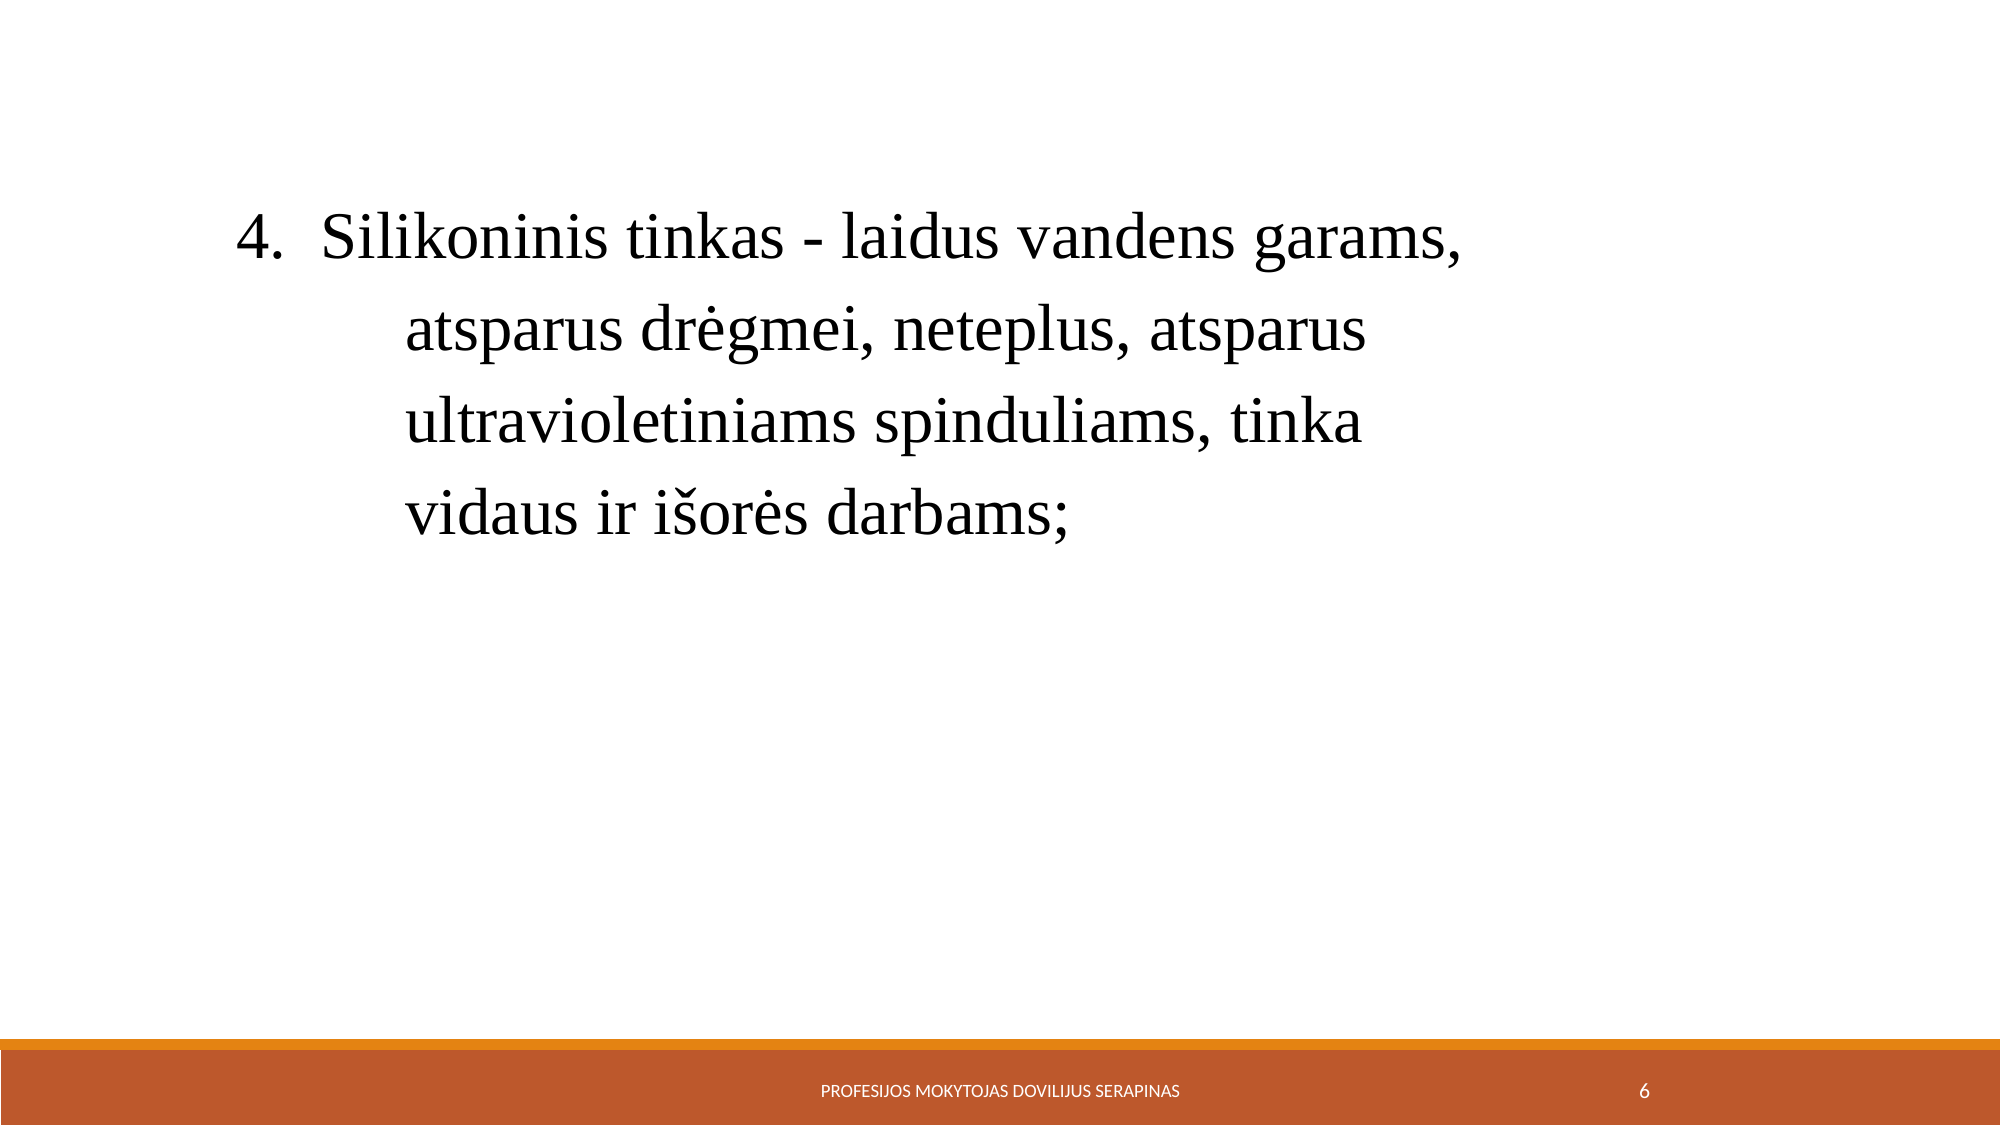

Silikoninis tinkas - laidus vandens garams, atsparus drėgmei, neteplus, atsparus ultravioletiniams spinduliams, tinka vidaus ir išorės darbams;
Profesijos Mokytojas Dovilijus Serapinas